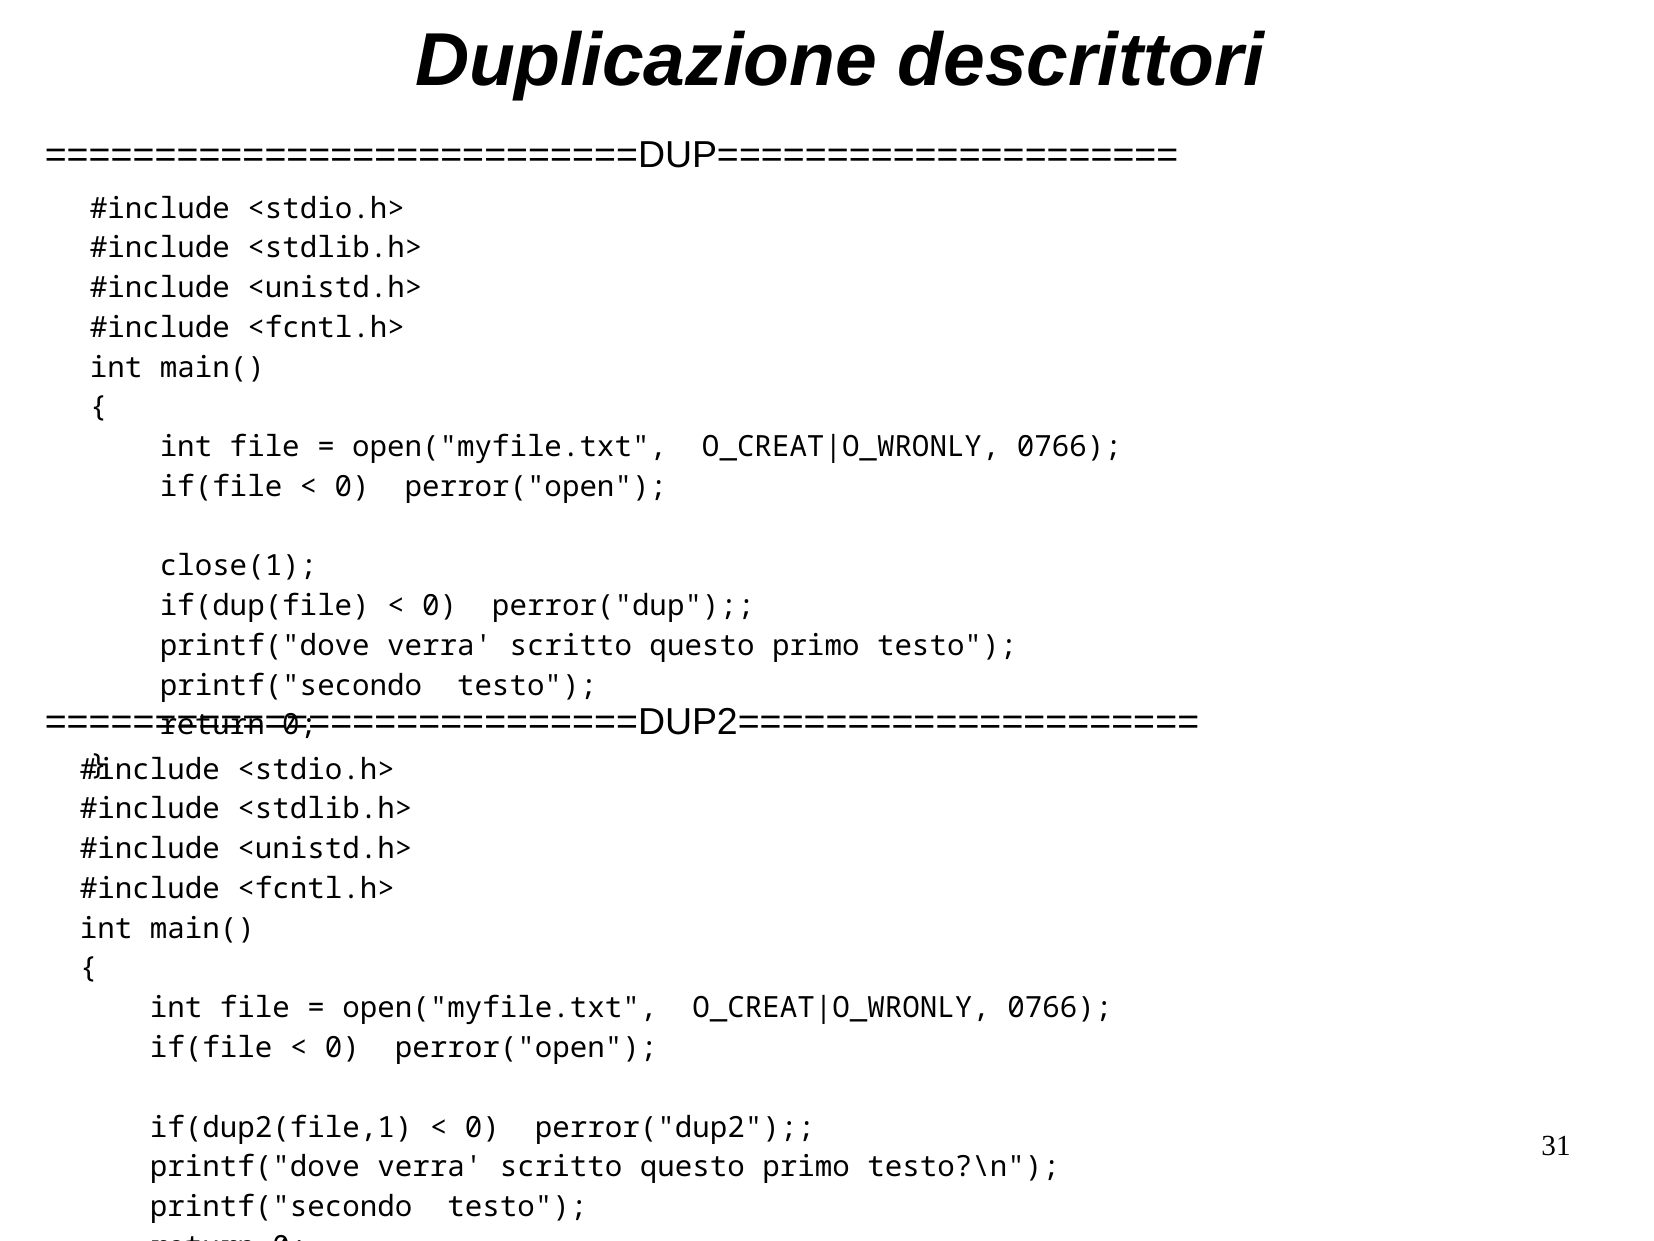

# Duplicazione descrittori
===========================DUP=====================
#include <stdio.h>
#include <stdlib.h>
#include <unistd.h>
#include <fcntl.h>
int main()
{
 int file = open("myfile.txt", O_CREAT|O_WRONLY, 0766);
 if(file < 0) perror("open");
 close(1);
 if(dup(file) < 0) perror("dup");;
 printf("dove verra' scritto questo primo testo");
 printf("secondo testo");
 return 0;
}
===========================DUP2=====================
#include <stdio.h>
#include <stdlib.h>
#include <unistd.h>
#include <fcntl.h>
int main()
{
 int file = open("myfile.txt", O_CREAT|O_WRONLY, 0766);
 if(file < 0) perror("open");
 if(dup2(file,1) < 0) perror("dup2");;
 printf("dove verra' scritto questo primo testo?\n");
 printf("secondo testo");
 return 0;
}
31